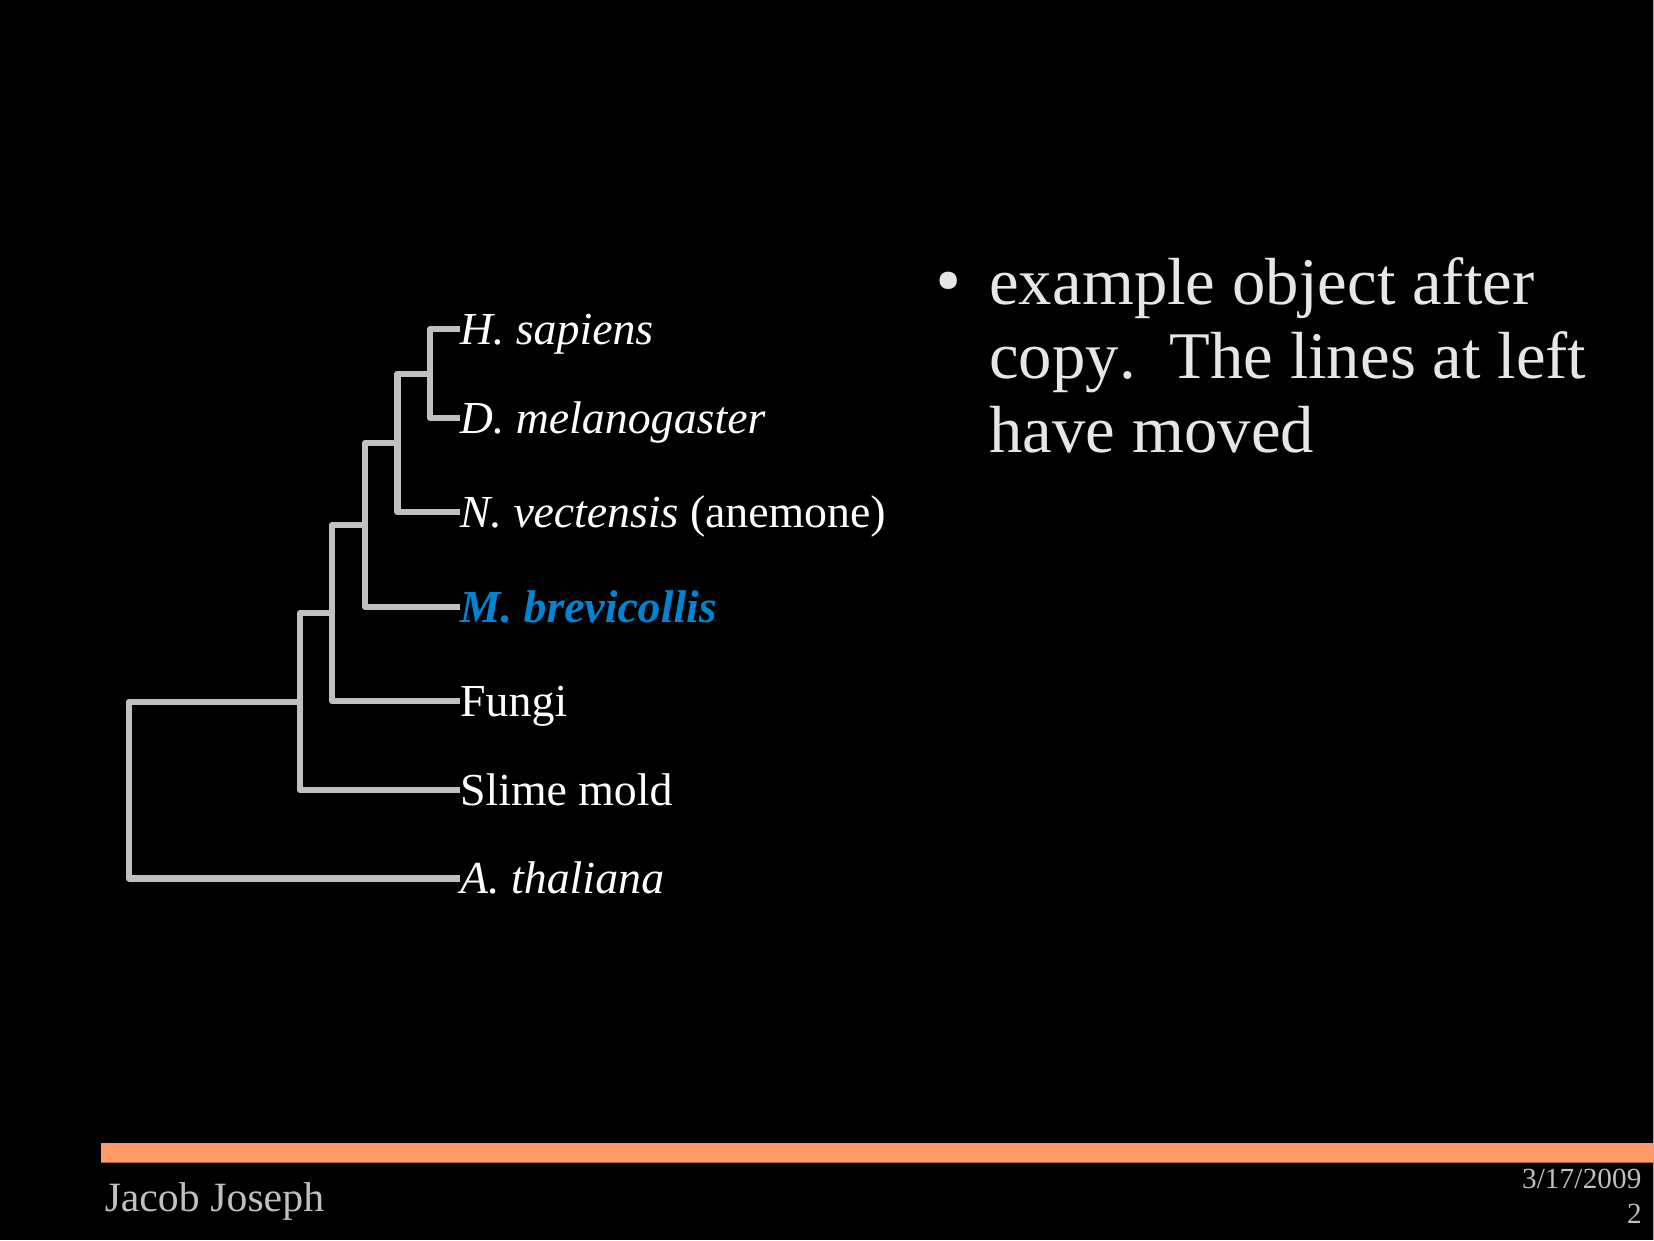

# example object after copy. The lines at left have moved
H. sapiens
D. melanogaster
N. vectensis (anemone)
M. brevicollis
Fungi
Slime mold
A. thaliana
3/17/2009
Jacob Joseph
2